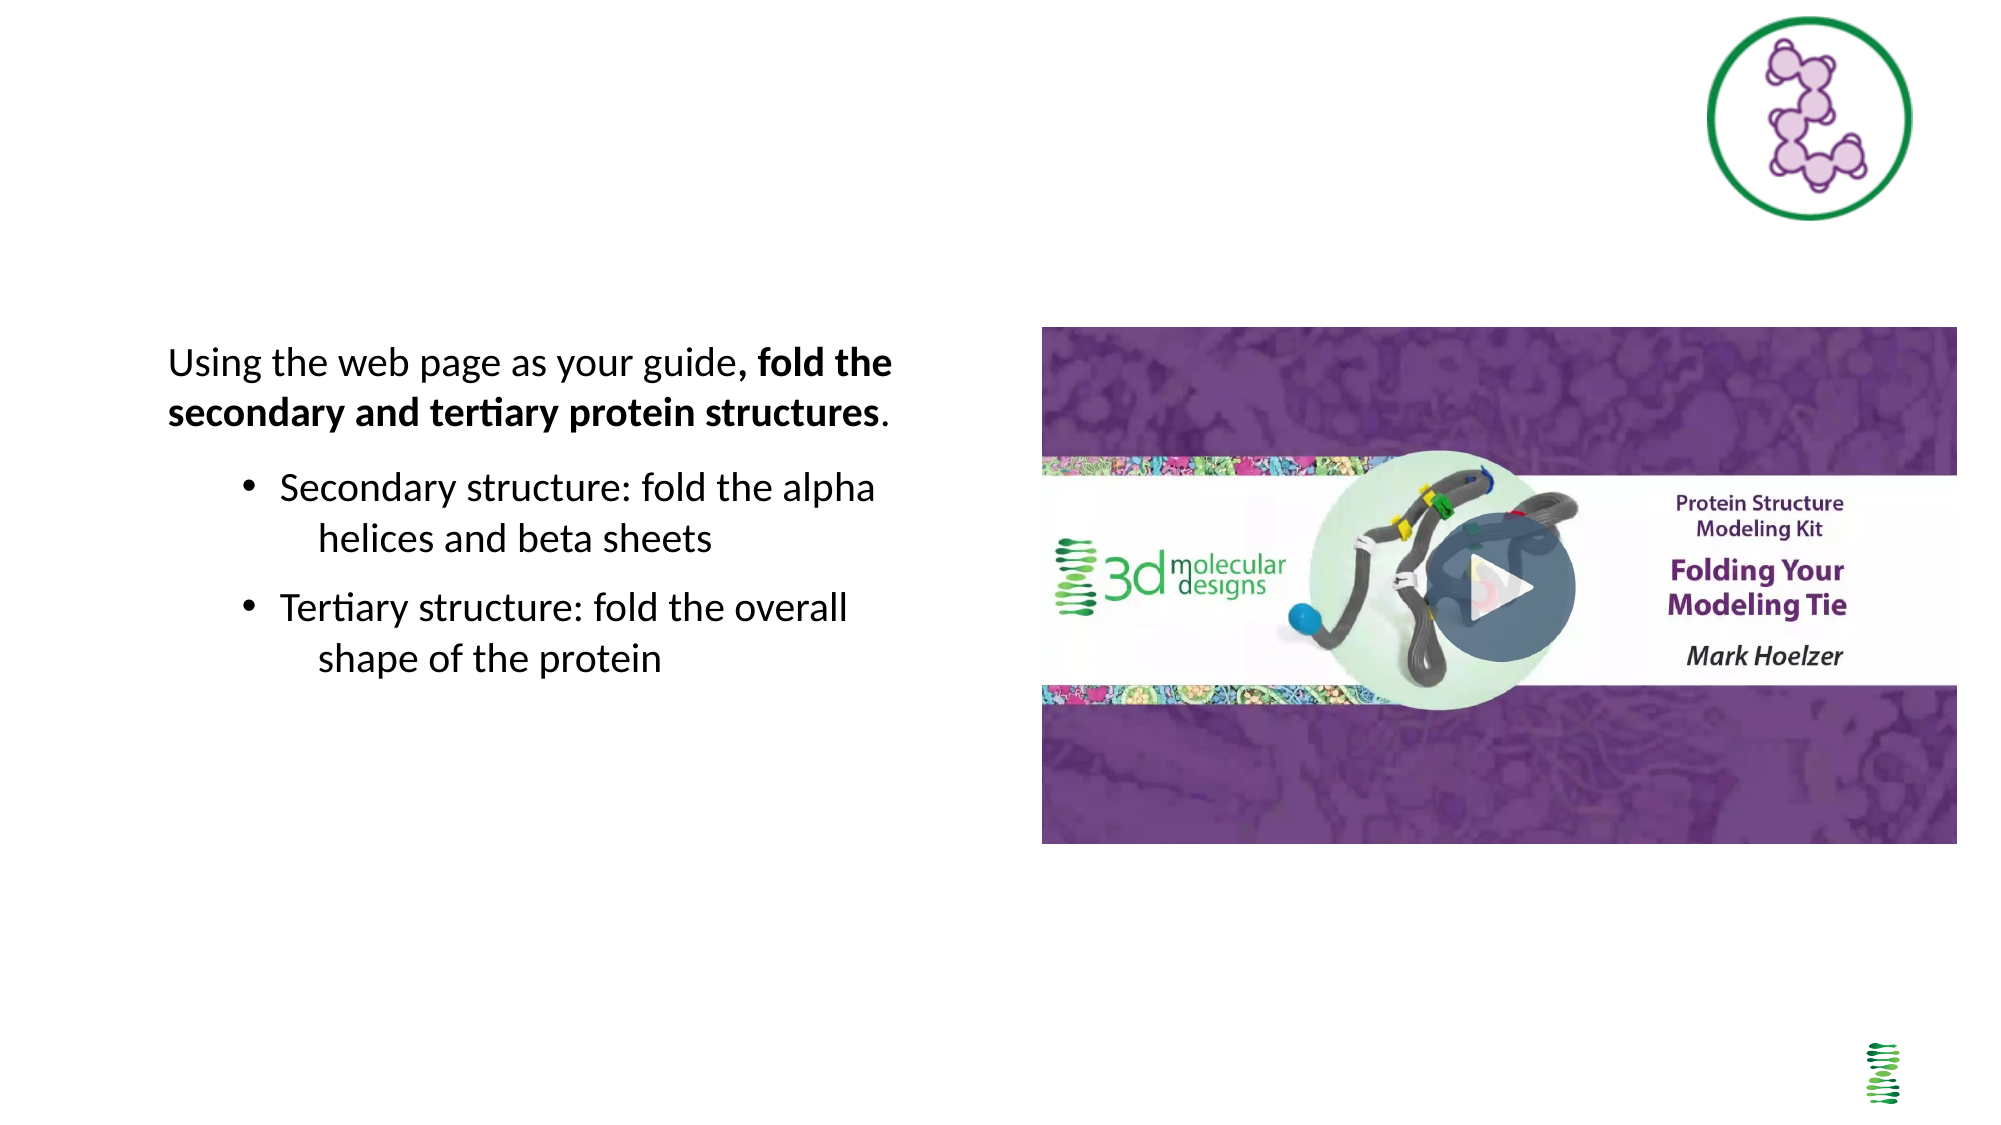

Folding Your Modeling Tie
Using the web page as your guide, fold the secondary and tertiary protein structures.
Secondary structure: fold the alpha helices and beta sheets
Tertiary structure: fold the overall shape of the protein